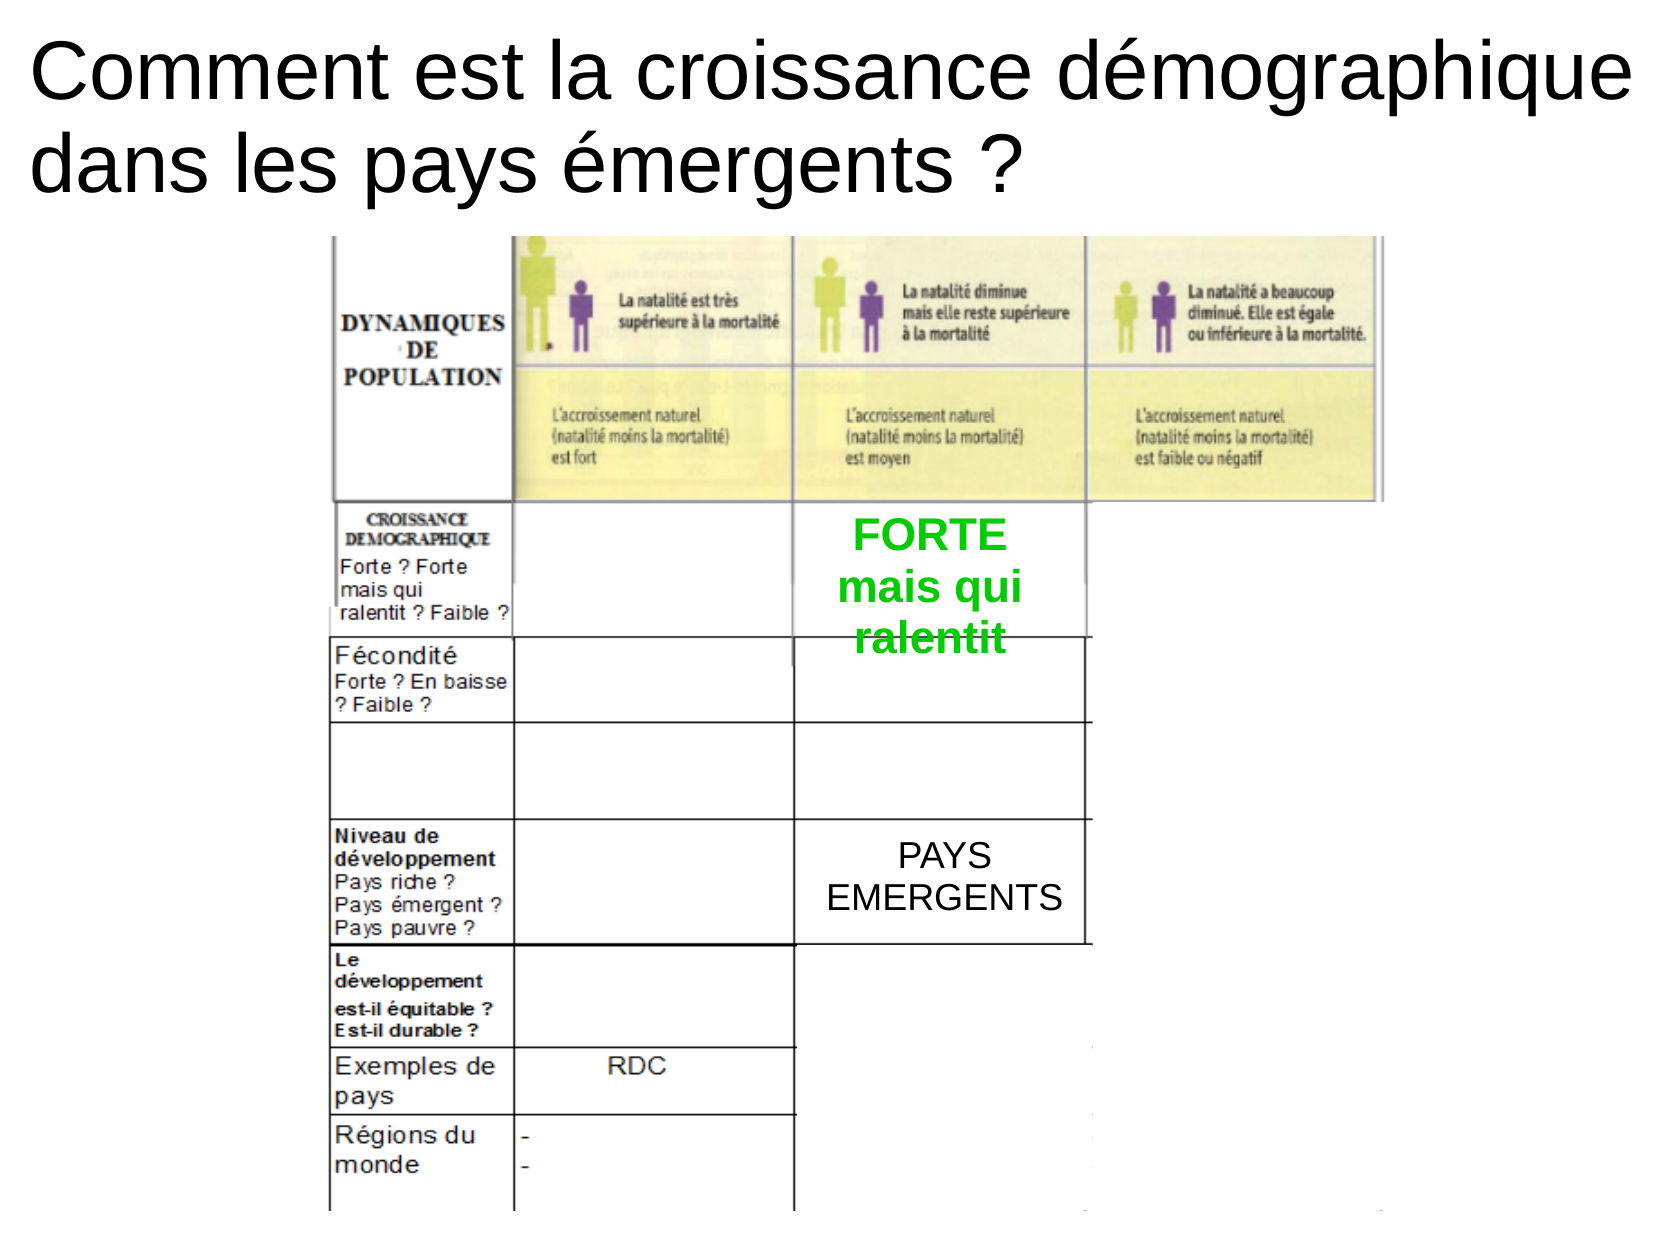

# Comment est la croissance démographique dans les pays émergents ?
FORTE
mais qui ralentit
PAYS
EMERGENTS